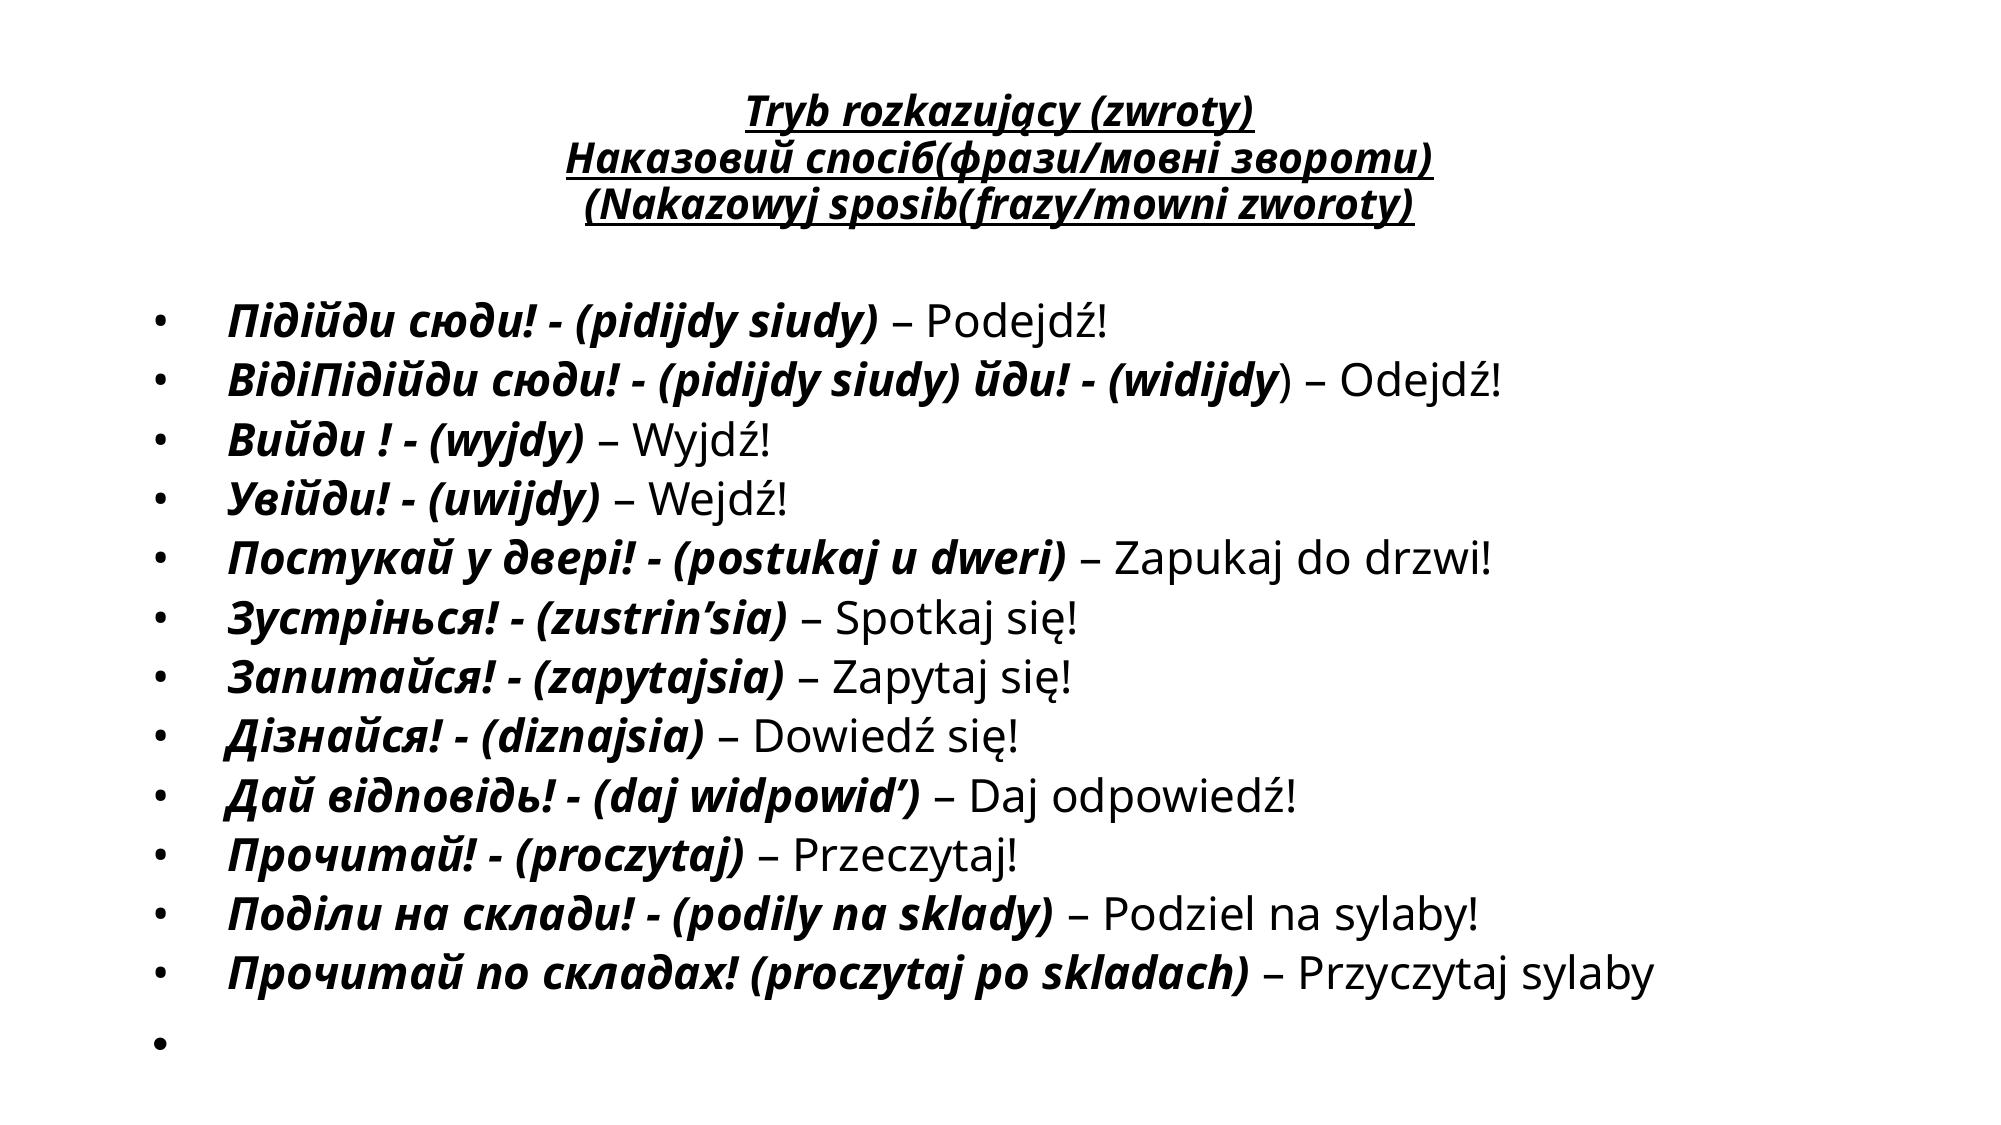

# Tryb rozkazujący (zwroty) Наказовий спосіб(фрази/мовні звороти) (Nakazowyj sposib(frazy/mowni zworoty)
•	Підійди сюди! - (pidijdy siudy) – Podejdź!
•	ВідіПідійди сюди! - (pidijdy siudy) йди! - (widijdy) – Odejdź!
•	Вийди ! - (wyjdy) – Wyjdź!
•	Увійди! - (uwijdy) – Wejdź!
•	Постукай у двері! - (postukaj u dweri) – Zapukaj do drzwi!
•	Зустрінься! - (zustrin’sia) – Spotkaj się!
•	Запитайся! - (zapytajsia) – Zapytaj się!
•	Дізнайся! - (diznajsia) – Dowiedź się!
•	Дай відповідь! - (daj widpowid’) – Daj odpowiedź!
•	Прочитай! - (proczytaj) – Przeczytaj!
•	Поділи на склади! - (podily na sklady) – Podziel na sylaby!
•	Прочитай по складах! (proczytaj po skladach) – Przyczytaj sylaby